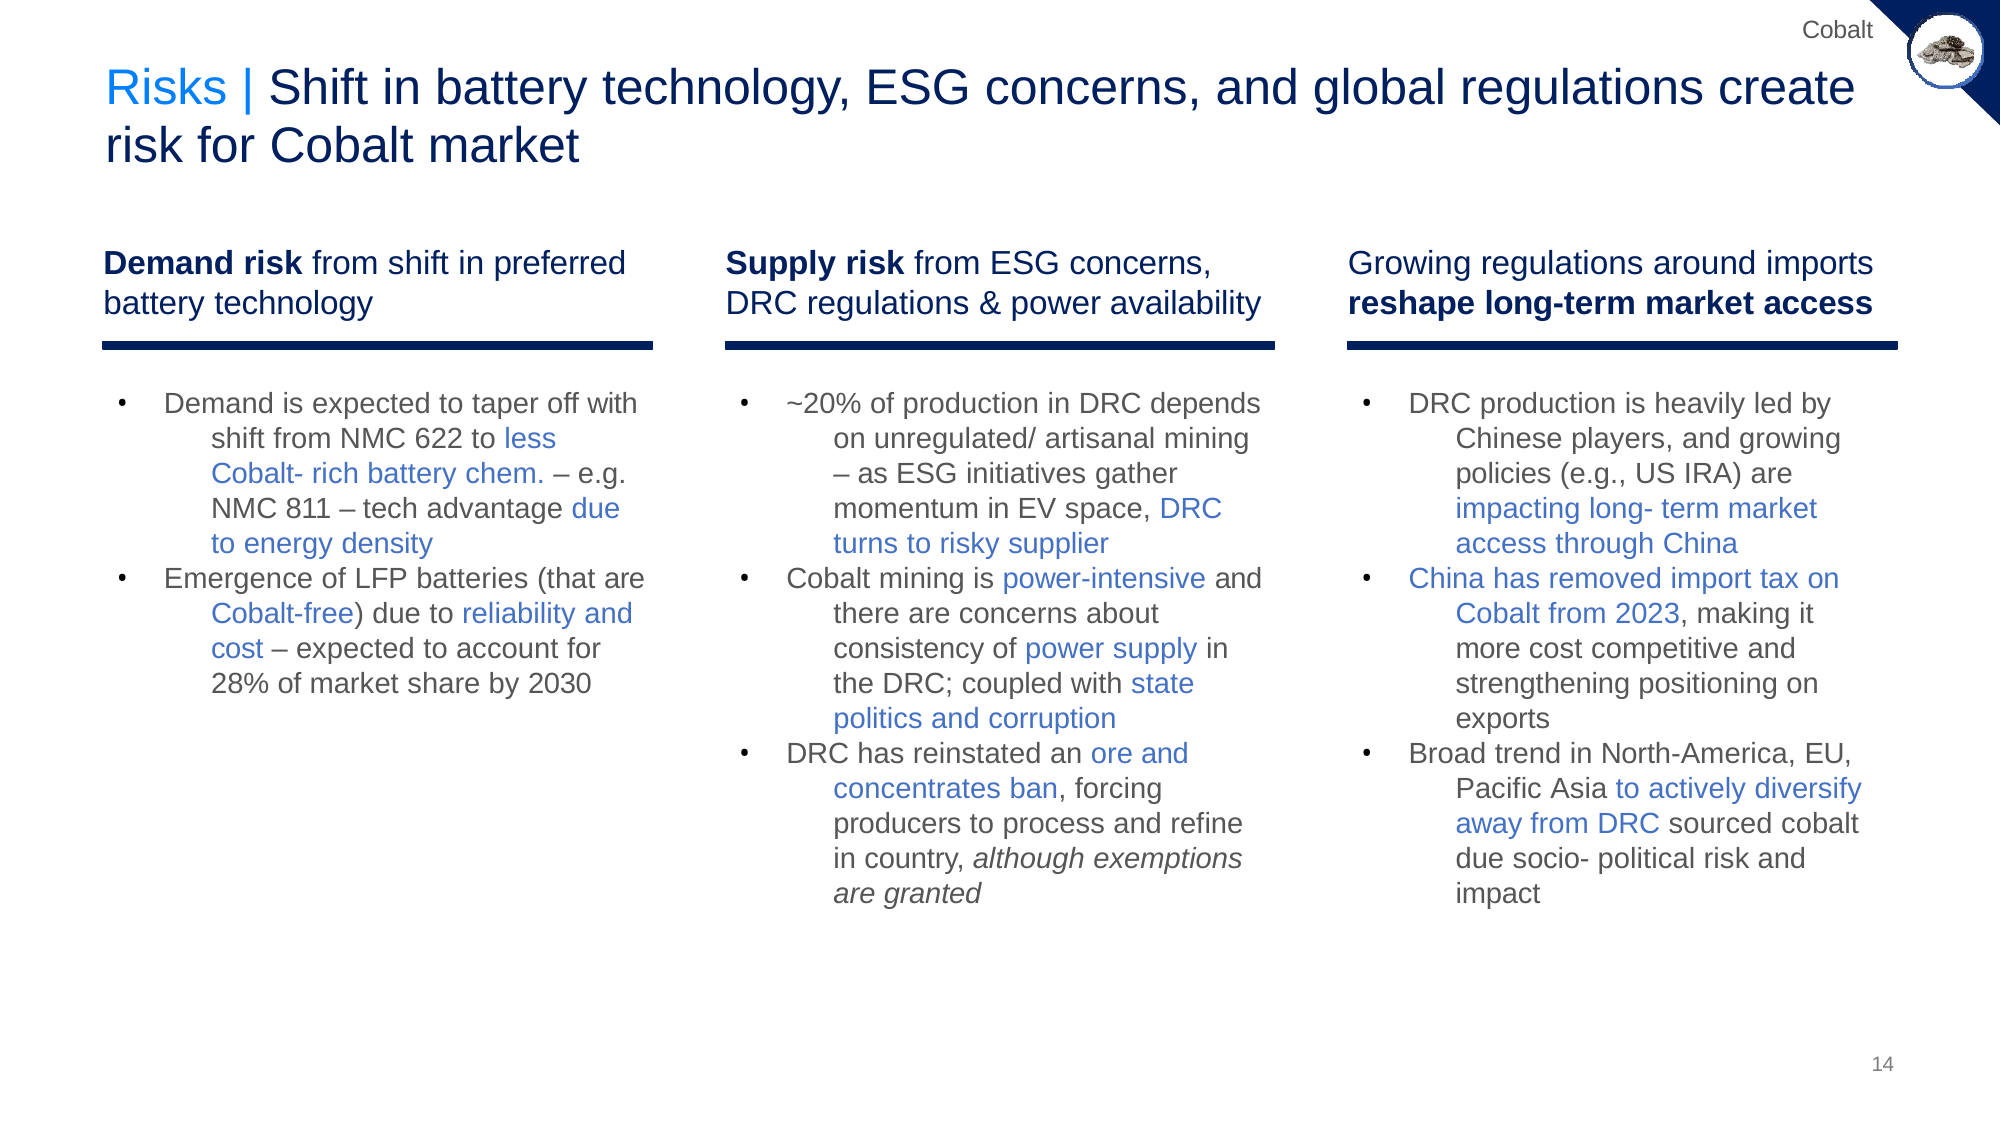

Cobalt
# Risks | Shift in battery technology, ESG concerns, and global regulations create
risk for Cobalt market
Demand risk from shift in preferred battery technology
Supply risk from ESG concerns, DRC regulations & power availability
Growing regulations around imports
reshape long-term market access
Demand is expected to taper off with shift from NMC 622 to less Cobalt- rich battery chem. – e.g. NMC 811 – tech advantage due to energy density
~20% of production in DRC depends on unregulated/ artisanal mining – as ESG initiatives gather momentum in EV space, DRC turns to risky supplier
DRC production is heavily led by Chinese players, and growing policies (e.g., US IRA) are impacting long- term market access through China
Emergence of LFP batteries (that are Cobalt-free) due to reliability and cost – expected to account for 28% of market share by 2030
Cobalt mining is power-intensive and there are concerns about consistency of power supply in the DRC; coupled with state politics and corruption
China has removed import tax on Cobalt from 2023, making it more cost competitive and strengthening positioning on exports
DRC has reinstated an ore and concentrates ban, forcing producers to process and refine in country, although exemptions are granted
Broad trend in North-America, EU, Pacific Asia to actively diversify away from DRC sourced cobalt due socio- political risk and impact
14